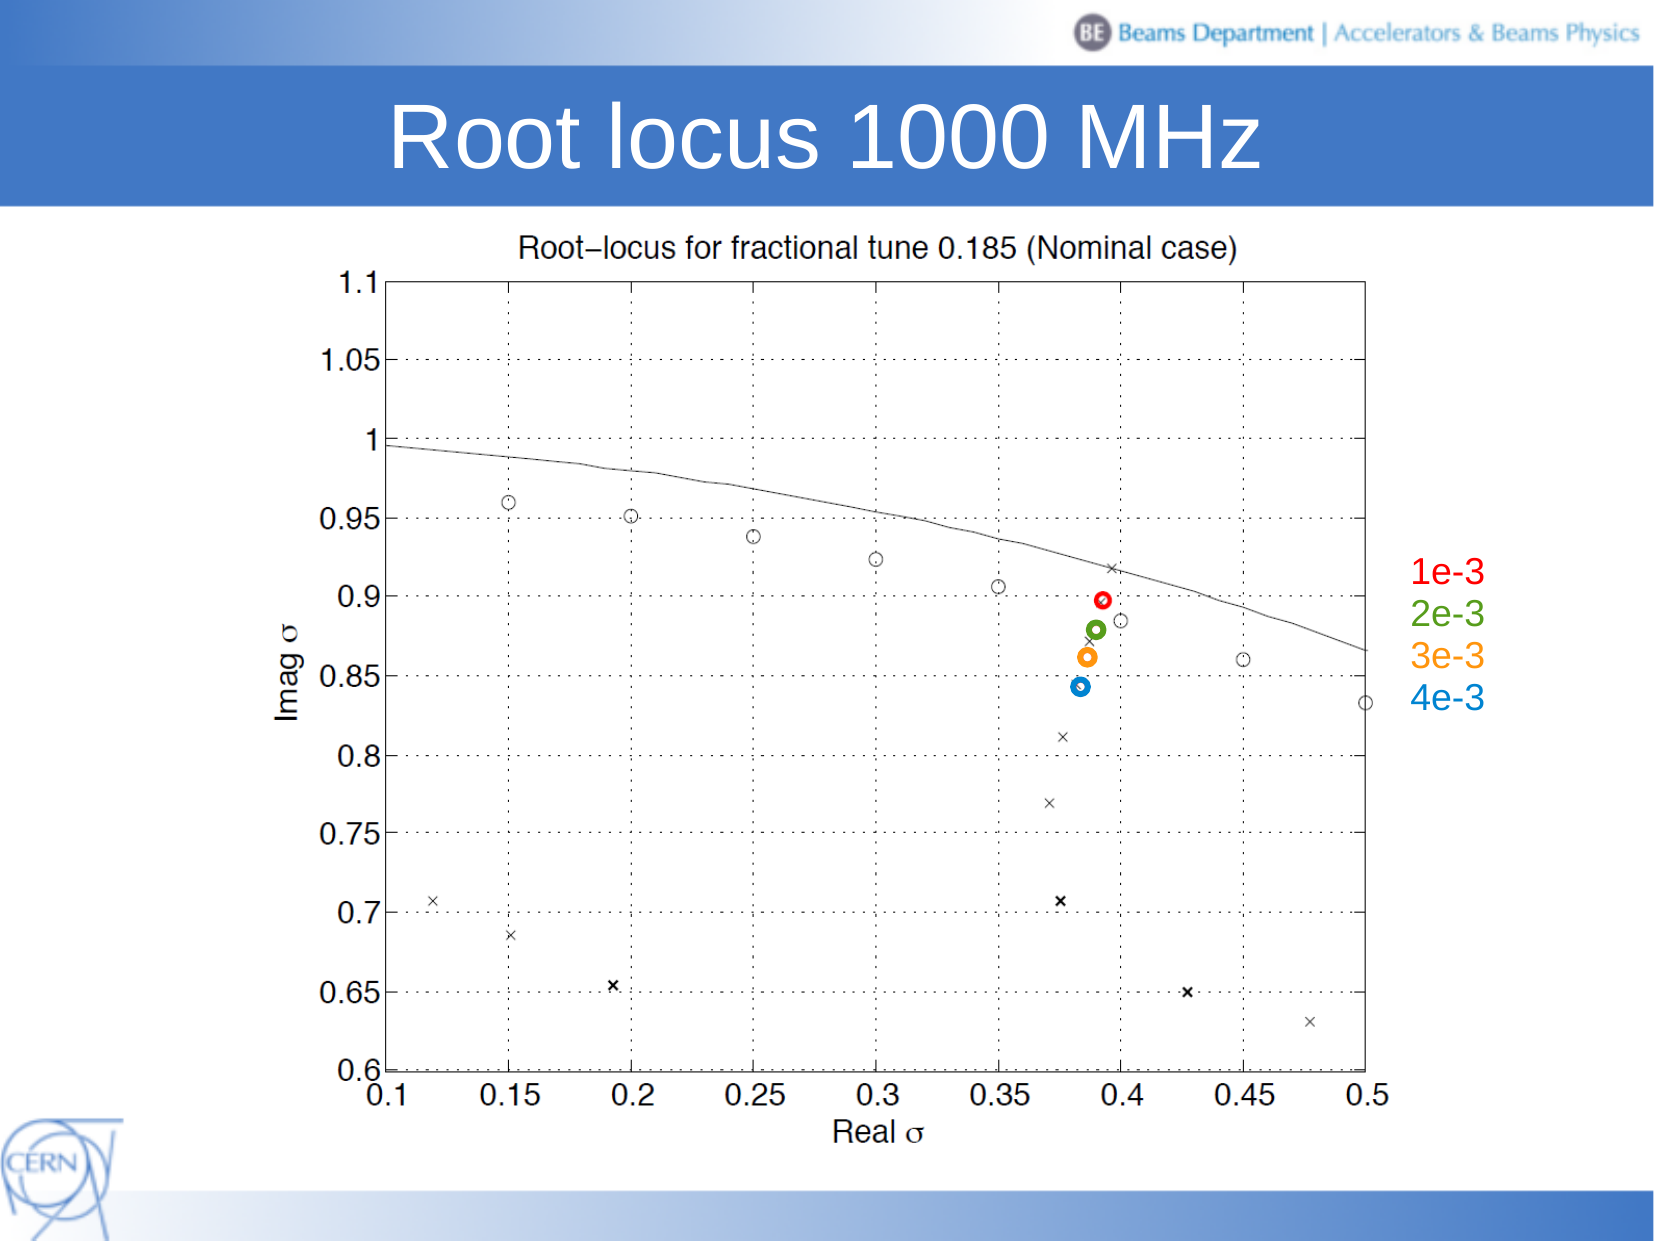

# Root locus 1000 MHz
1e-3
2e-3
3e-3
4e-3